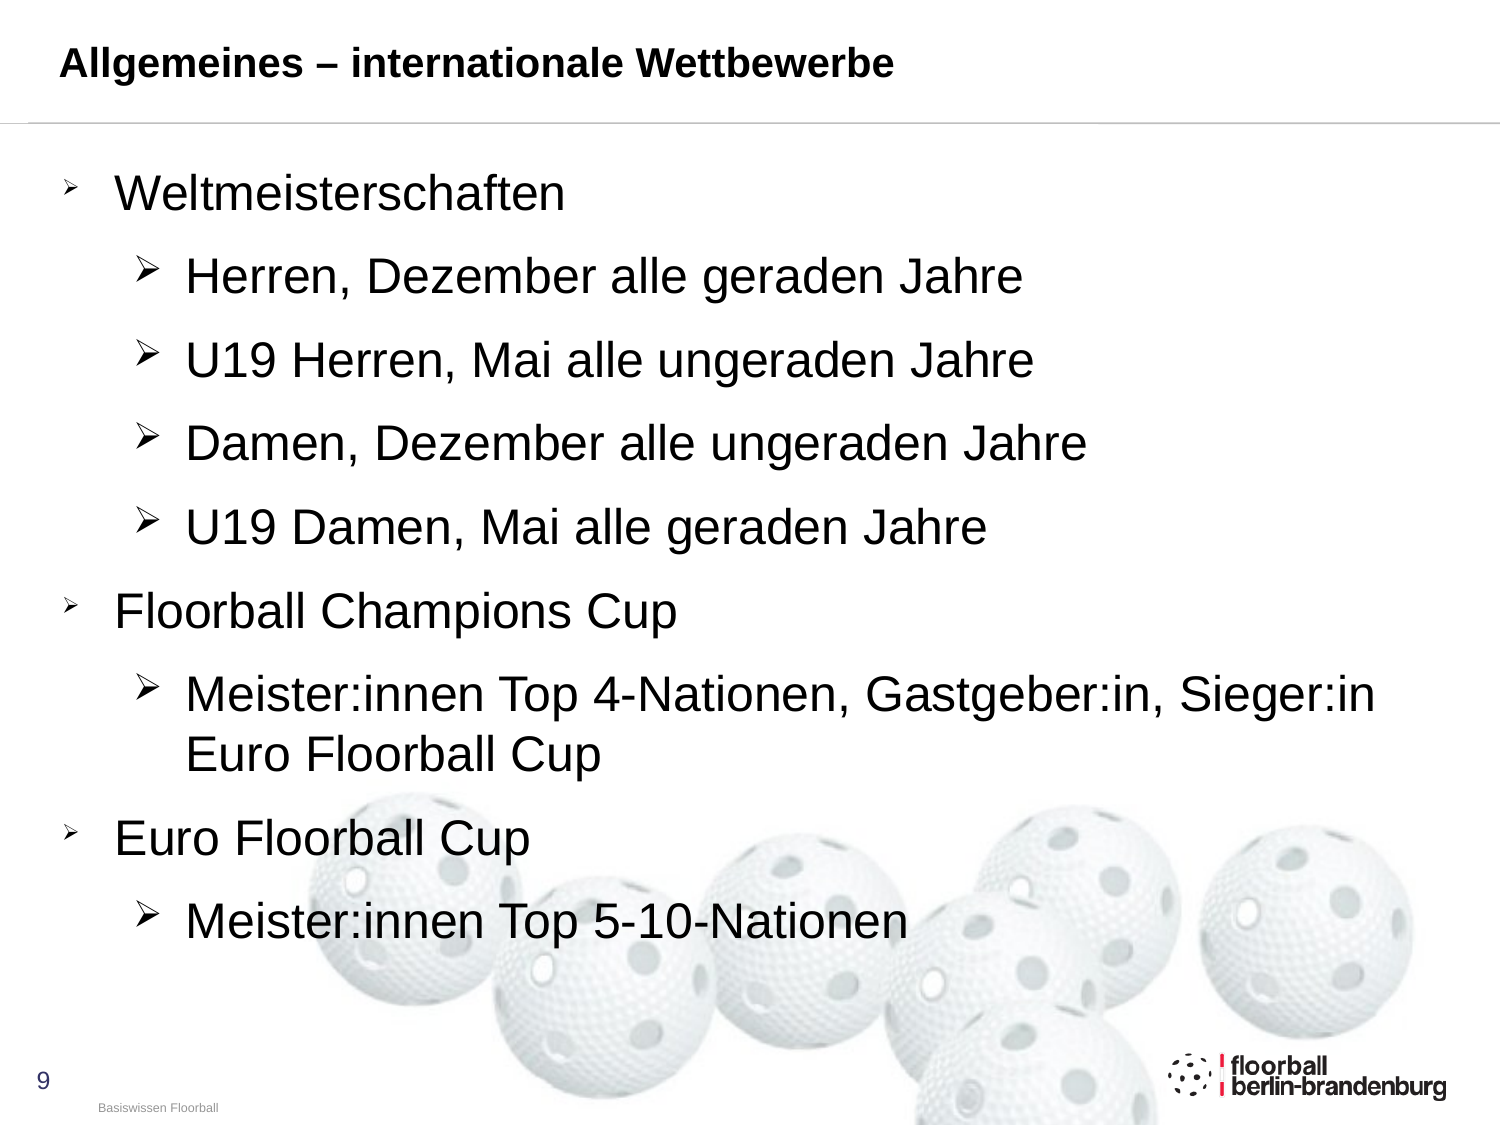

Allgemeines – internationale Wettbewerbe
Weltmeisterschaften
Herren, Dezember alle geraden Jahre
U19 Herren, Mai alle ungeraden Jahre
Damen, Dezember alle ungeraden Jahre
U19 Damen, Mai alle geraden Jahre
Floorball Champions Cup
Meister:innen Top 4-Nationen, Gastgeber:in, Sieger:in Euro Floorball Cup
Euro Floorball Cup
Meister:innen Top 5-10-Nationen